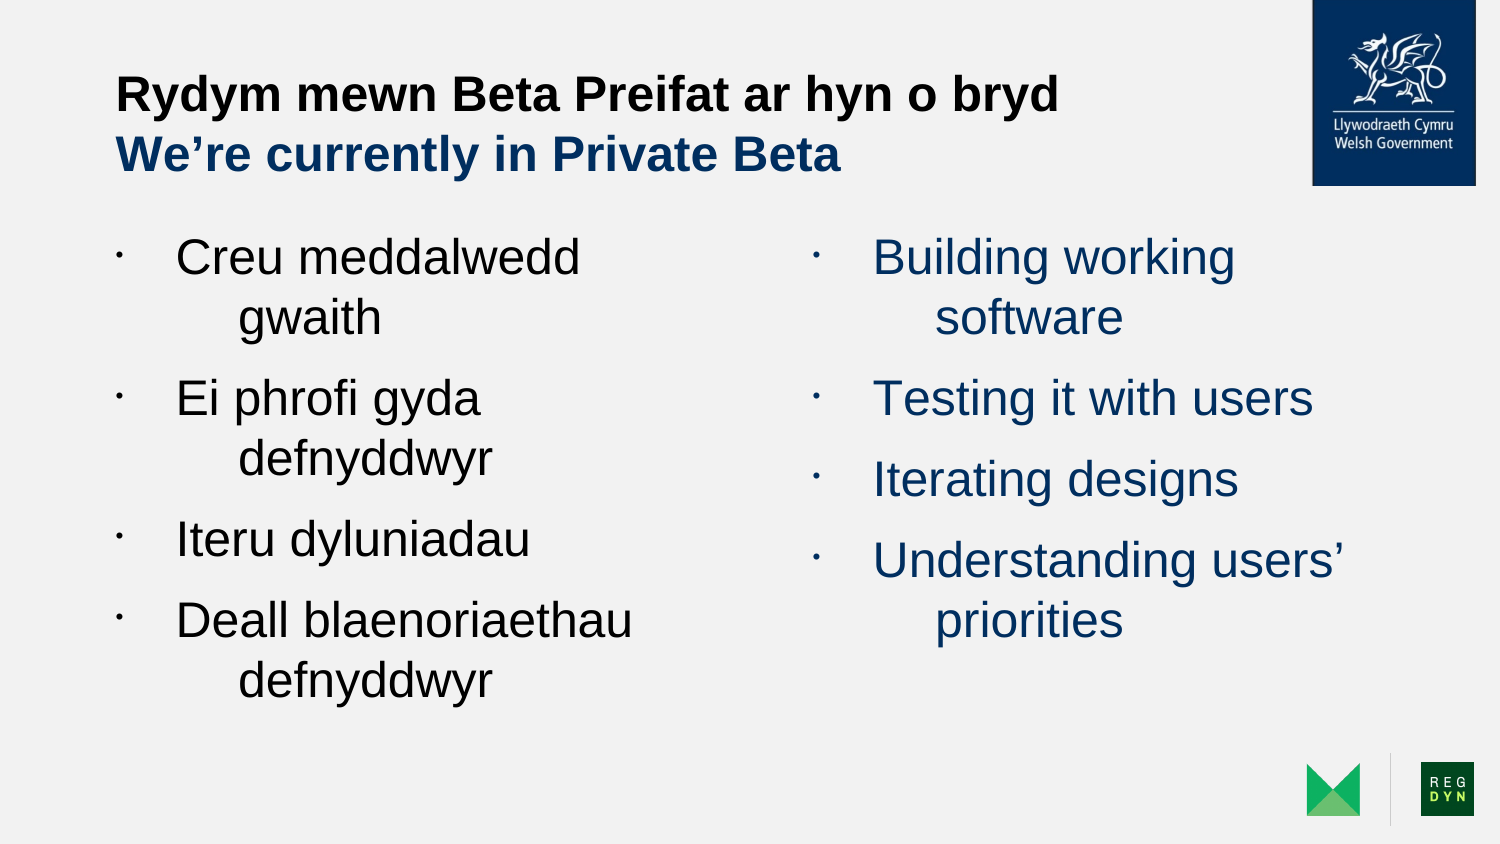

Rydym mewn Beta Preifat ar hyn o bryd
We’re currently in Private Beta
Creu meddalwedd gwaith
Ei phrofi gyda defnyddwyr
Iteru dyluniadau
Deall blaenoriaethau defnyddwyr
# Building working software
Testing it with users
Iterating designs
Understanding users’ priorities